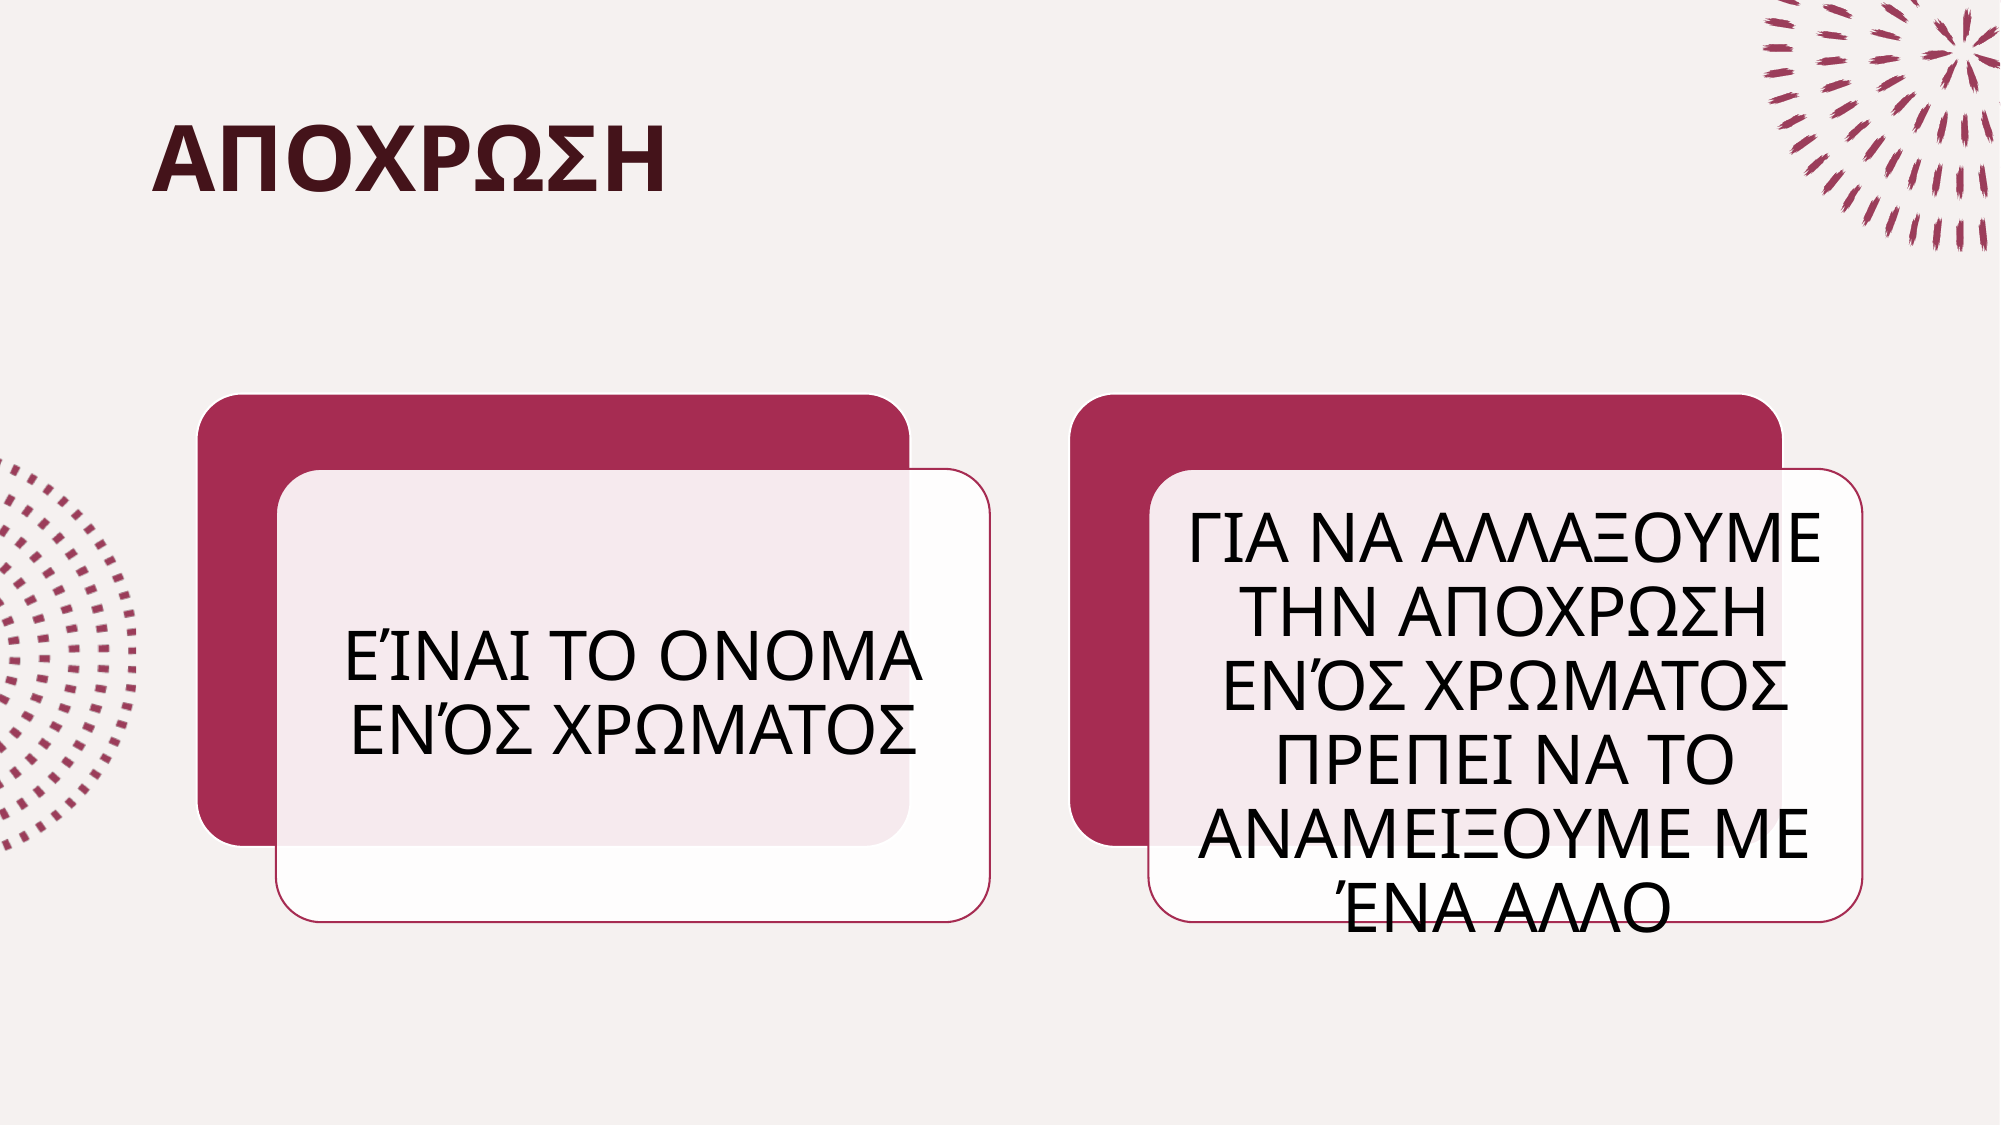

# ΑΠΟΧΡΩΣΗ
ΕΊΝΑΙ ΤΟ ΟΝΟΜΑ ΕΝΌΣ ΧΡΩΜΑΤΟΣ
ΓΙΑ ΝΑ ΑΛΛΑΞΟΥΜΕ ΤΗΝ ΑΠΟΧΡΩΣΗ ΕΝΌΣ ΧΡΩΜΑΤΟΣ ΠΡΕΠΕΙ ΝΑ ΤΟ ΑΝΑΜΕΙΞΟΥΜΕ ΜΕ ΈΝΑ ΑΛΛΟ